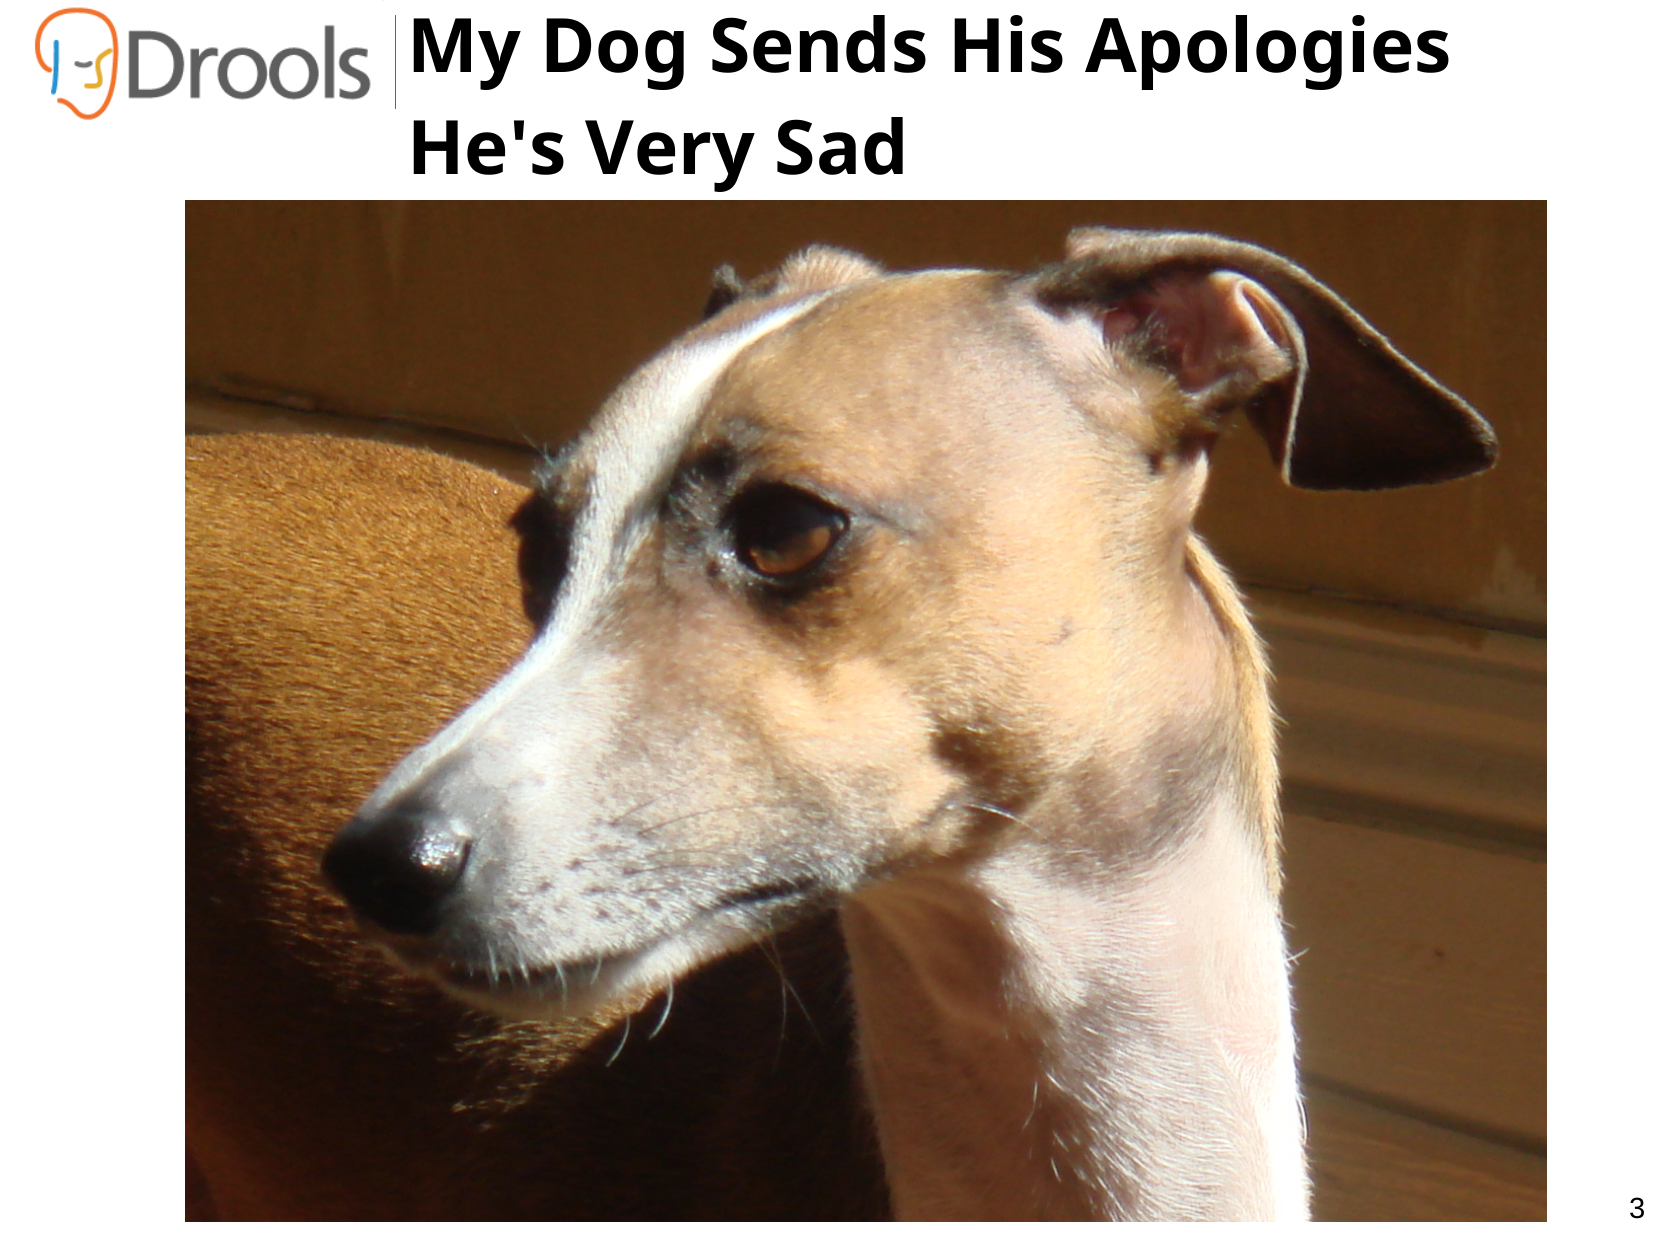

# My Dog Sends His Apologies He's Very Sad